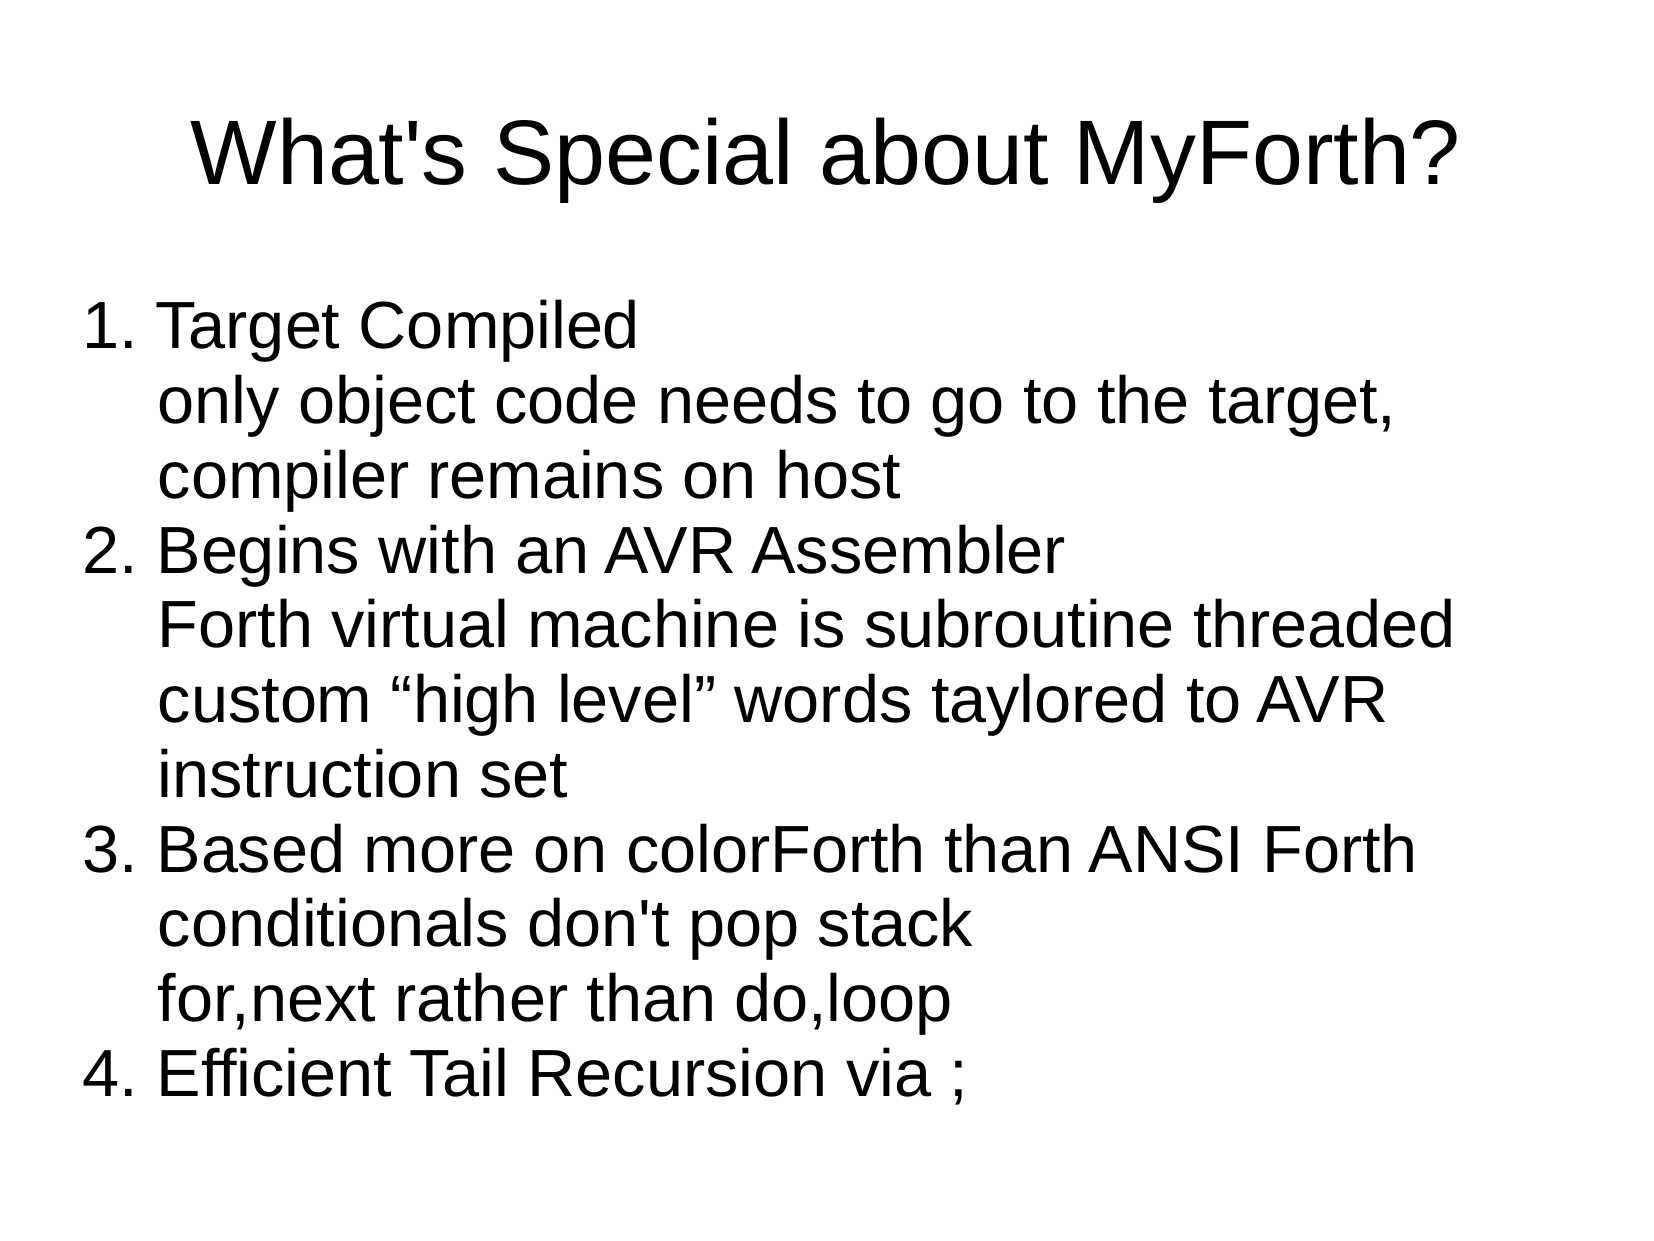

# What's Special about MyForth?
1. Target Compiled
	only object code needs to go to the target,
	compiler remains on host
2. Begins with an AVR Assembler
	Forth virtual machine is subroutine threaded
	custom “high level” words taylored to AVR
	instruction set
3. Based more on colorForth than ANSI Forth
	conditionals don't pop stack
	for,next rather than do,loop
4. Efficient Tail Recursion via ;